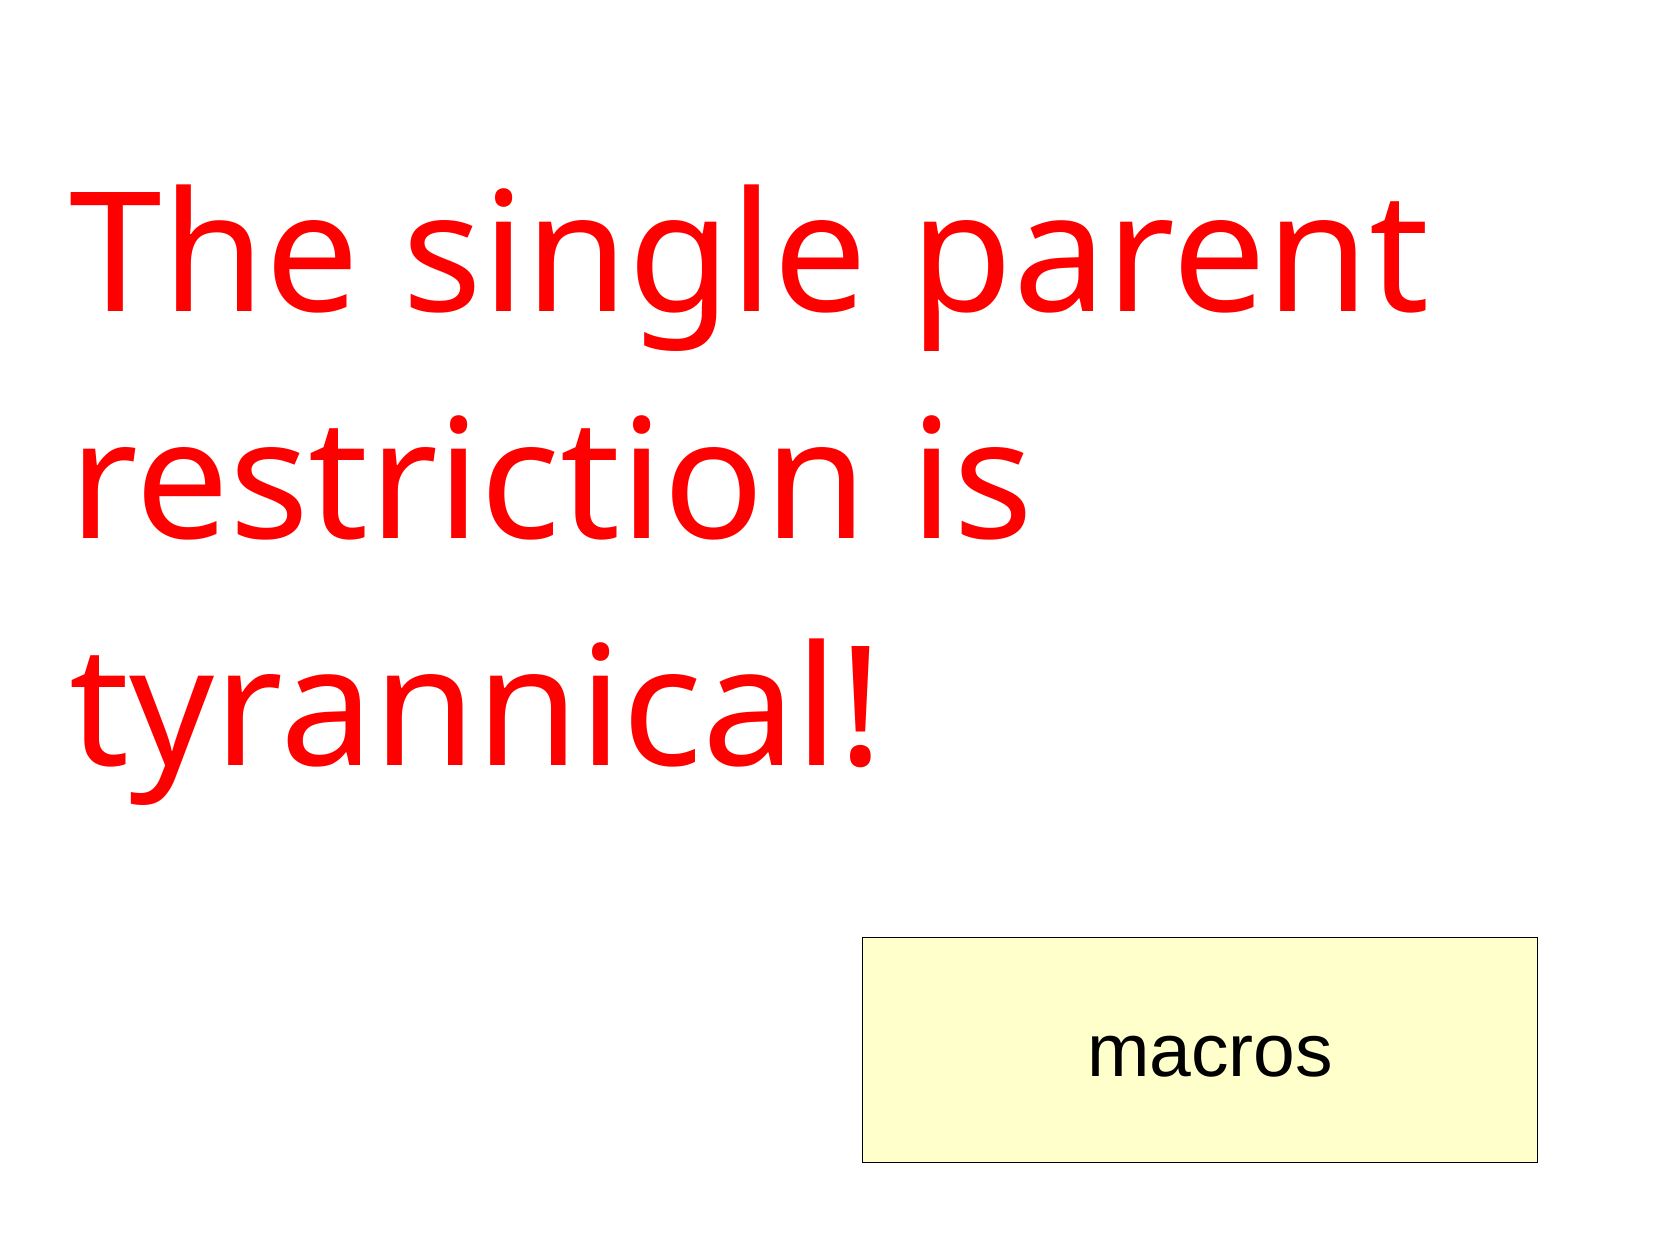

The single parent
restriction is
tyrannical!
 macros